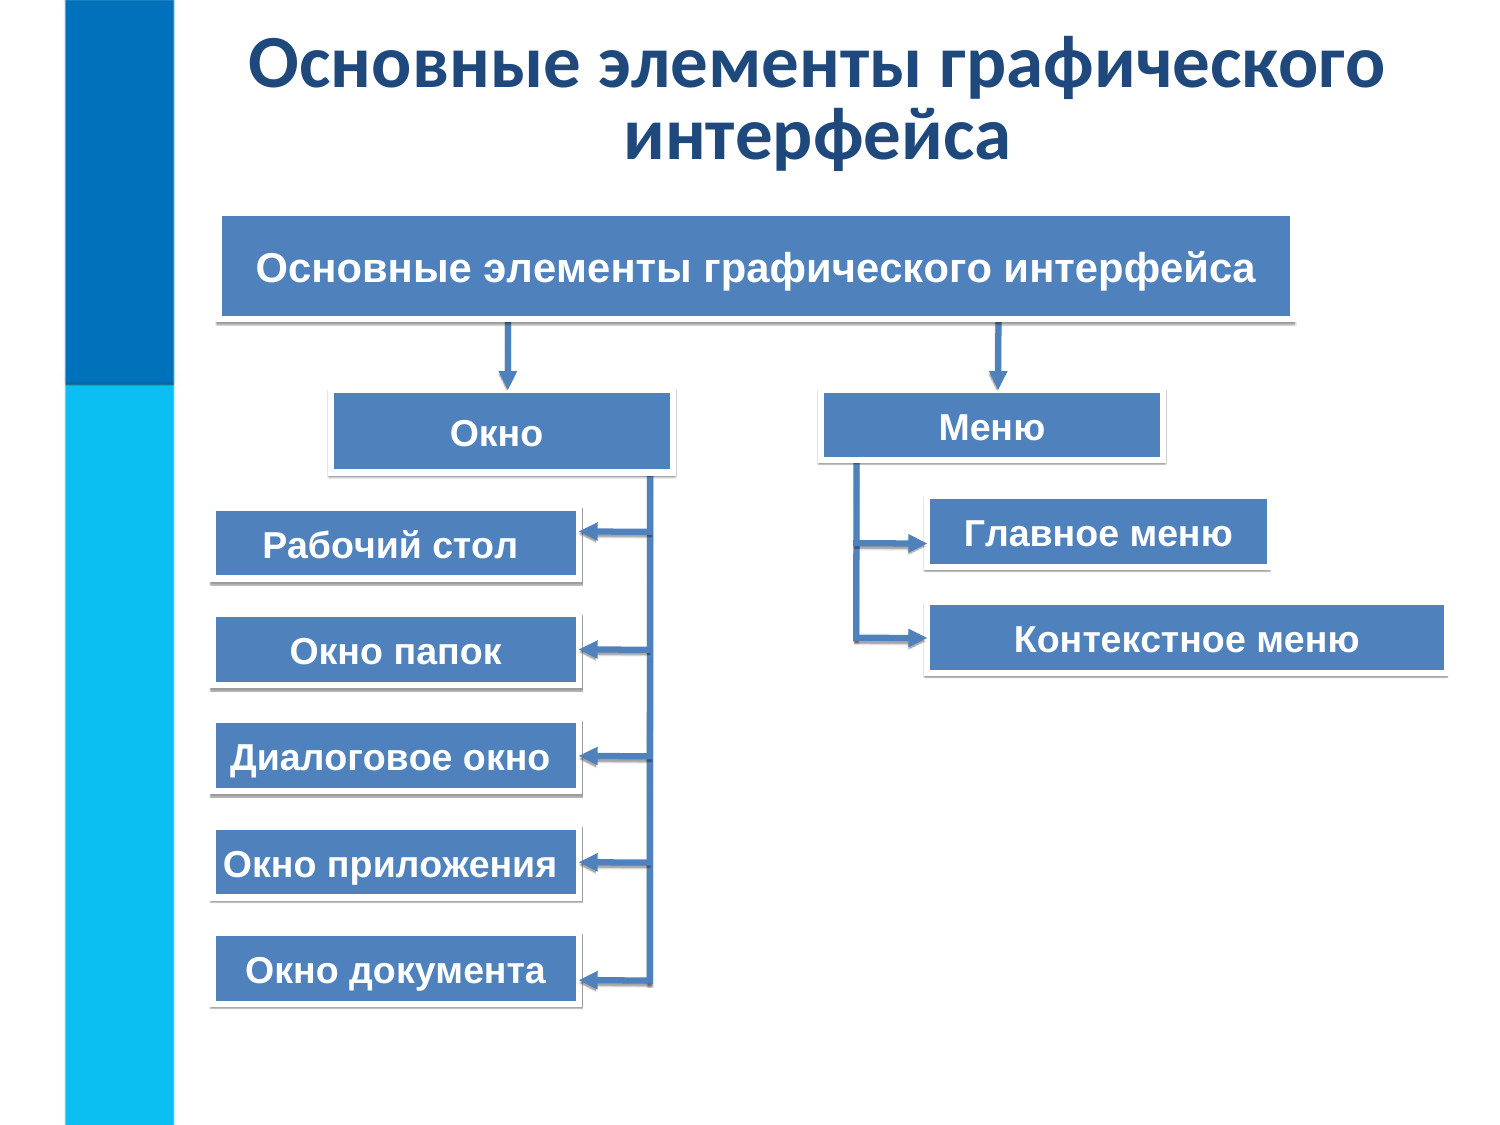

Основные элементы графического интерфейса
Основные элементы графического интерфейса
Окно
Меню
Главное меню
Рабочий стол
Контекстное меню
Окно папок
Диалоговое окно
Окно приложения
Окно документа